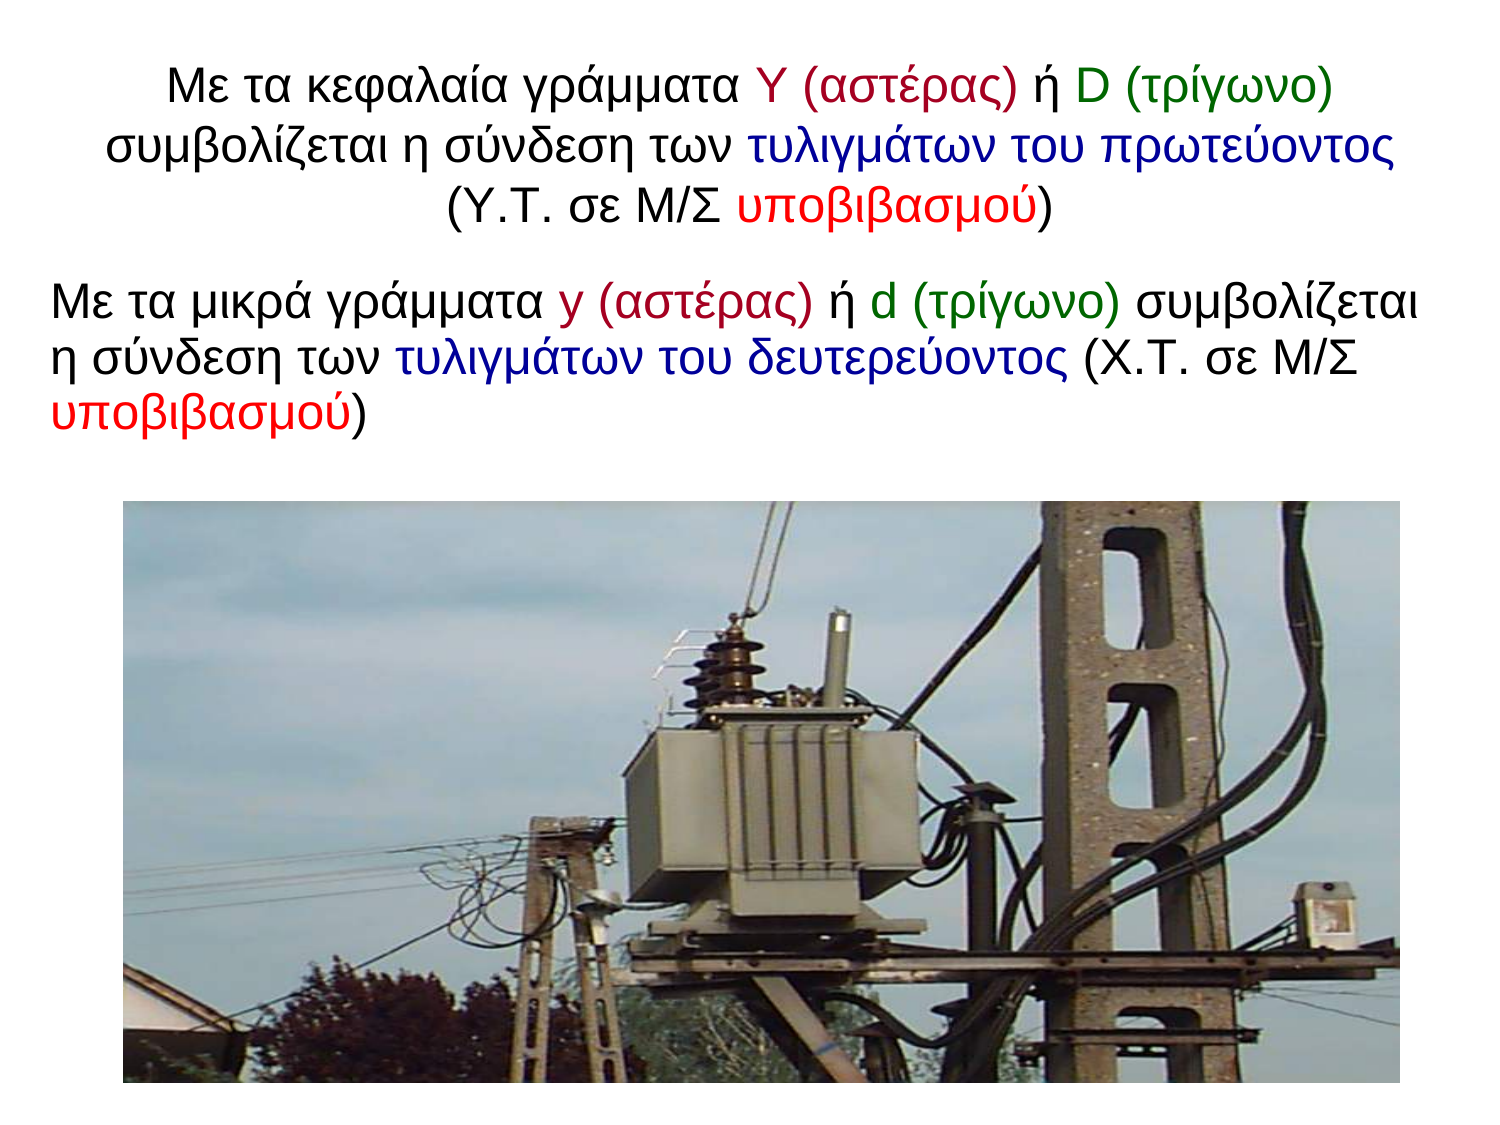

# Με τα κεφαλαία γράμματα Y (αστέρας) ή D (τρίγωνο) συμβολίζεται η σύνδεση των τυλιγμάτων του πρωτεύοντος (Υ.Τ. σε Μ/Σ υποβιβασμού)
Με τα μικρά γράμματα y (αστέρας) ή d (τρίγωνο) συμβολίζεται η σύνδεση των τυλιγμάτων του δευτερεύοντος (Χ.Τ. σε Μ/Σ υποβιβασμού)